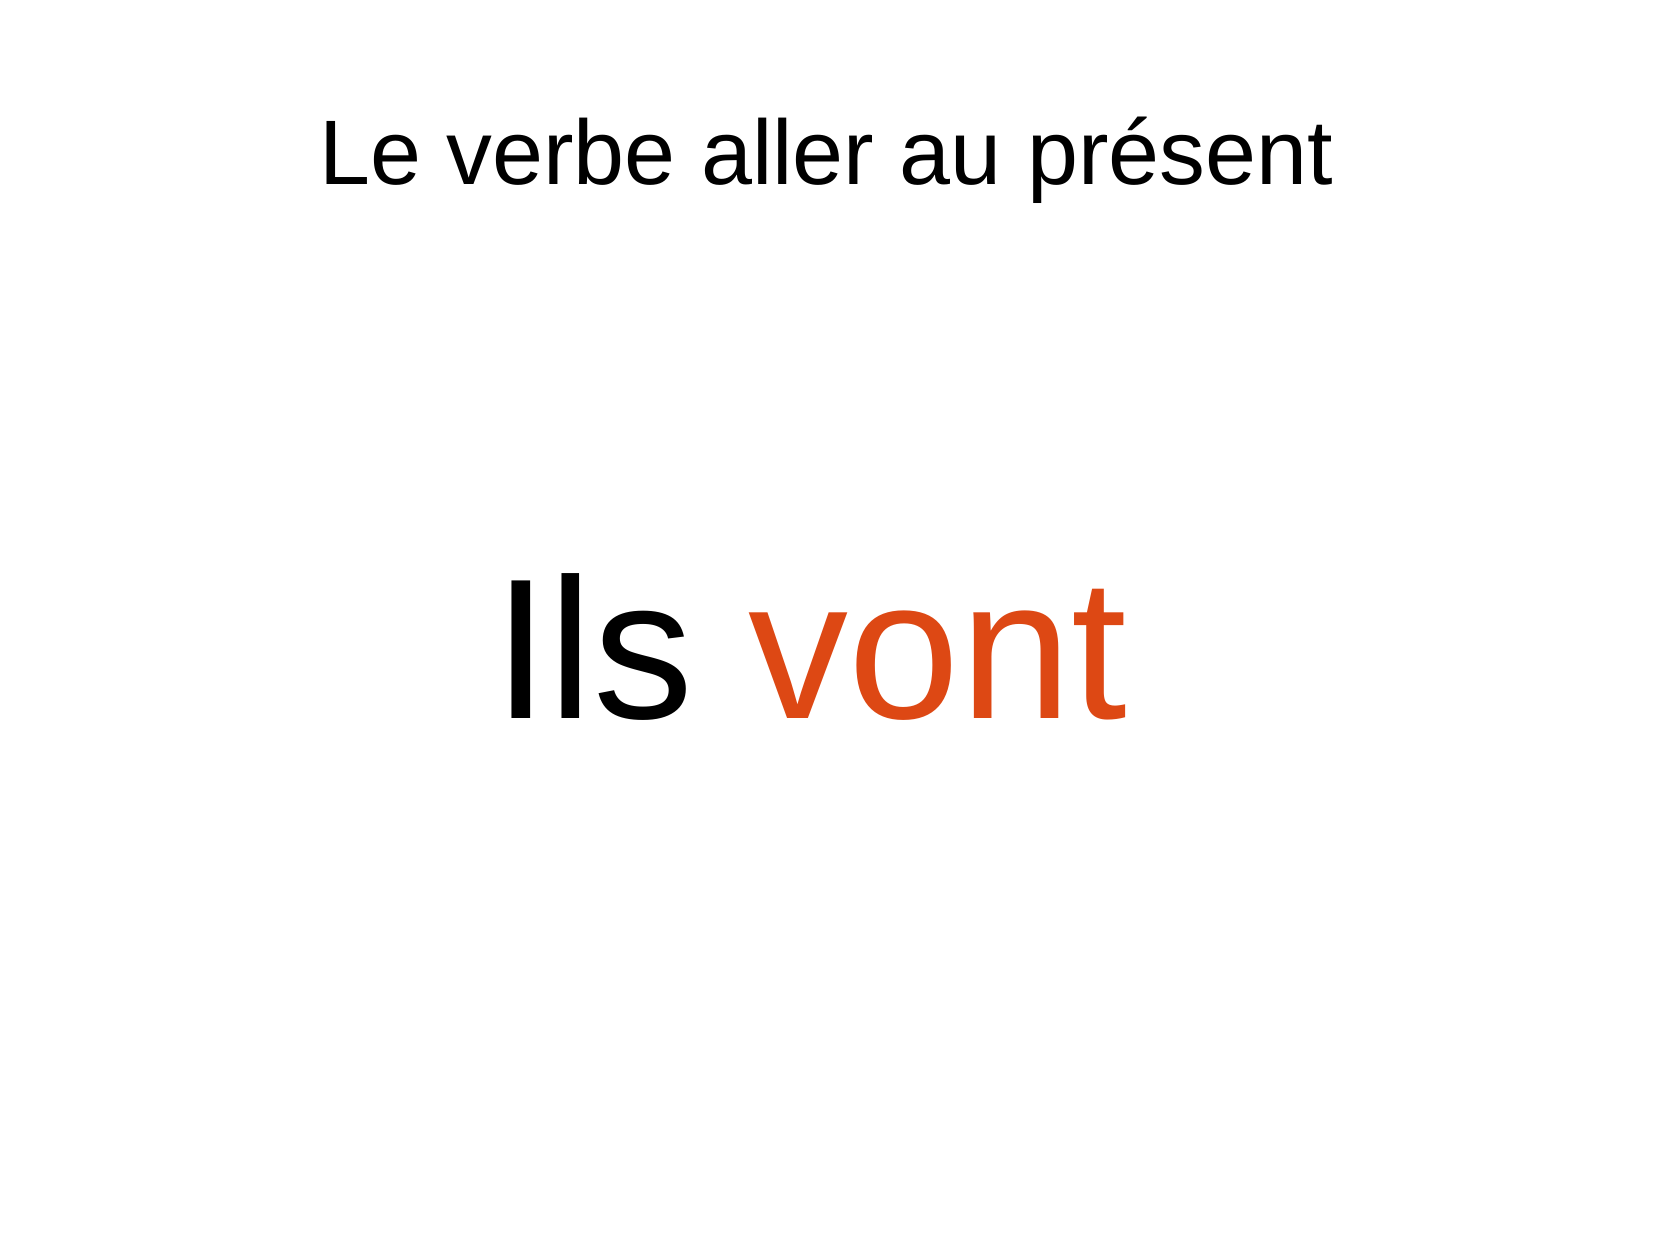

# Le verbe aller au présent
Ils vont